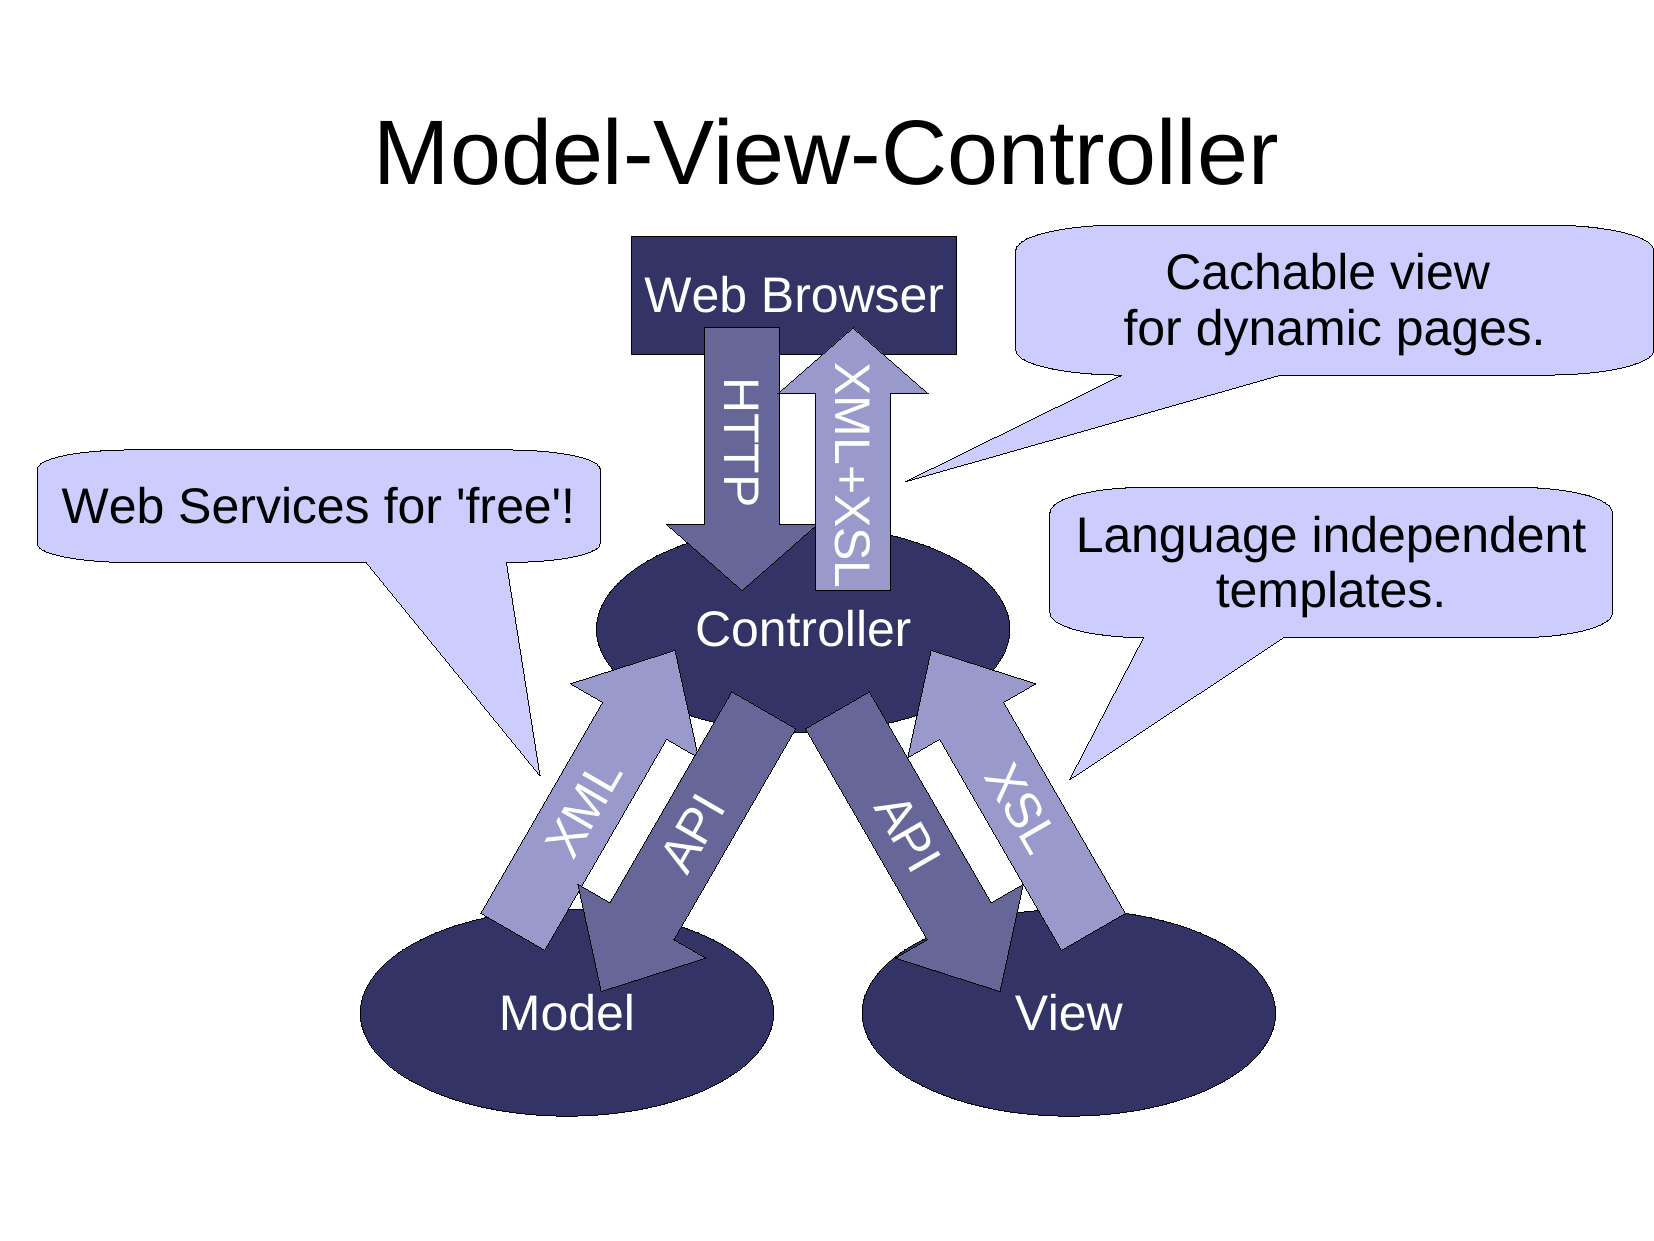

# Model-View-Controller
Cachable view
for dynamic pages.
Web Browser
HTTP
XML+XSL
Web Services for 'free'!
Language independent
templates.
Controller
XML
XSL
API
API
Model
View